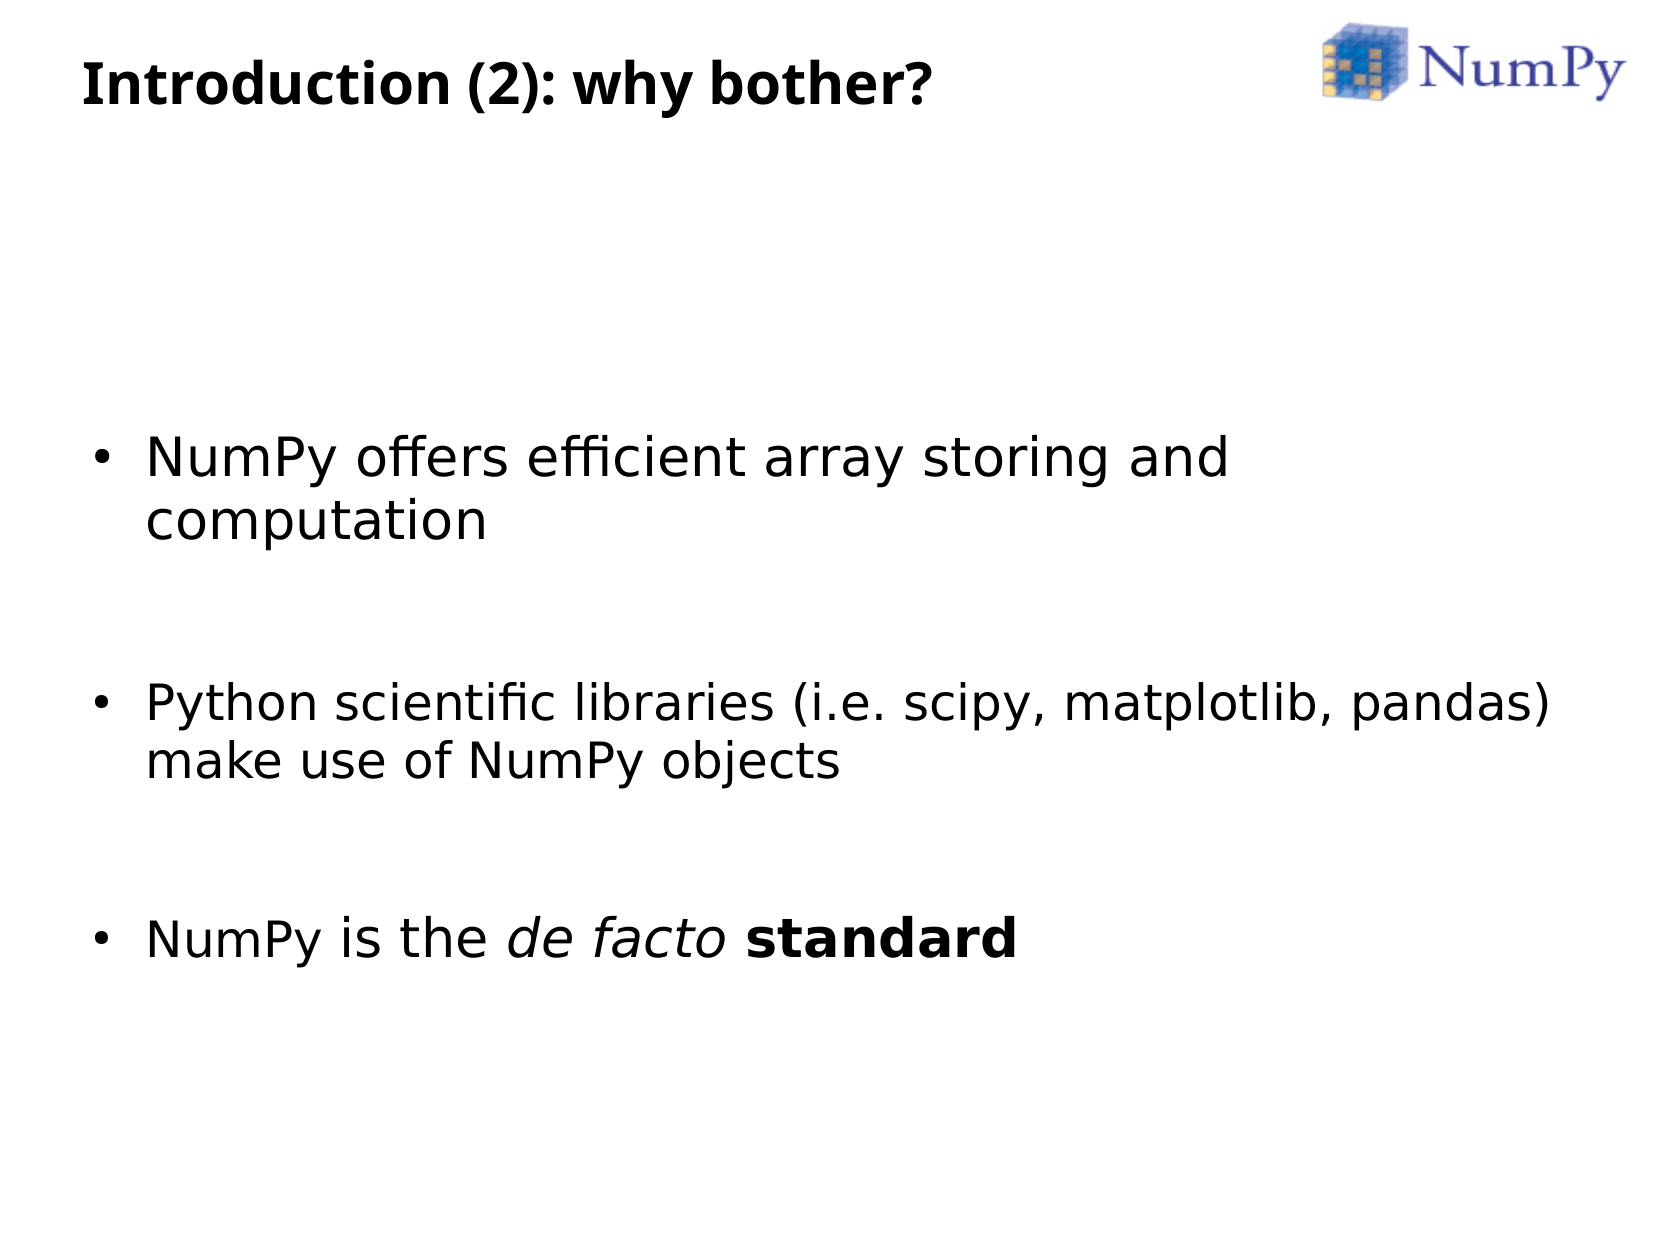

# Introduction (2): why bother?
NumPy offers efficient array storing and computation
Python scientific libraries (i.e. scipy, matplotlib, pandas) make use of NumPy objects
NumPy is the de facto standard